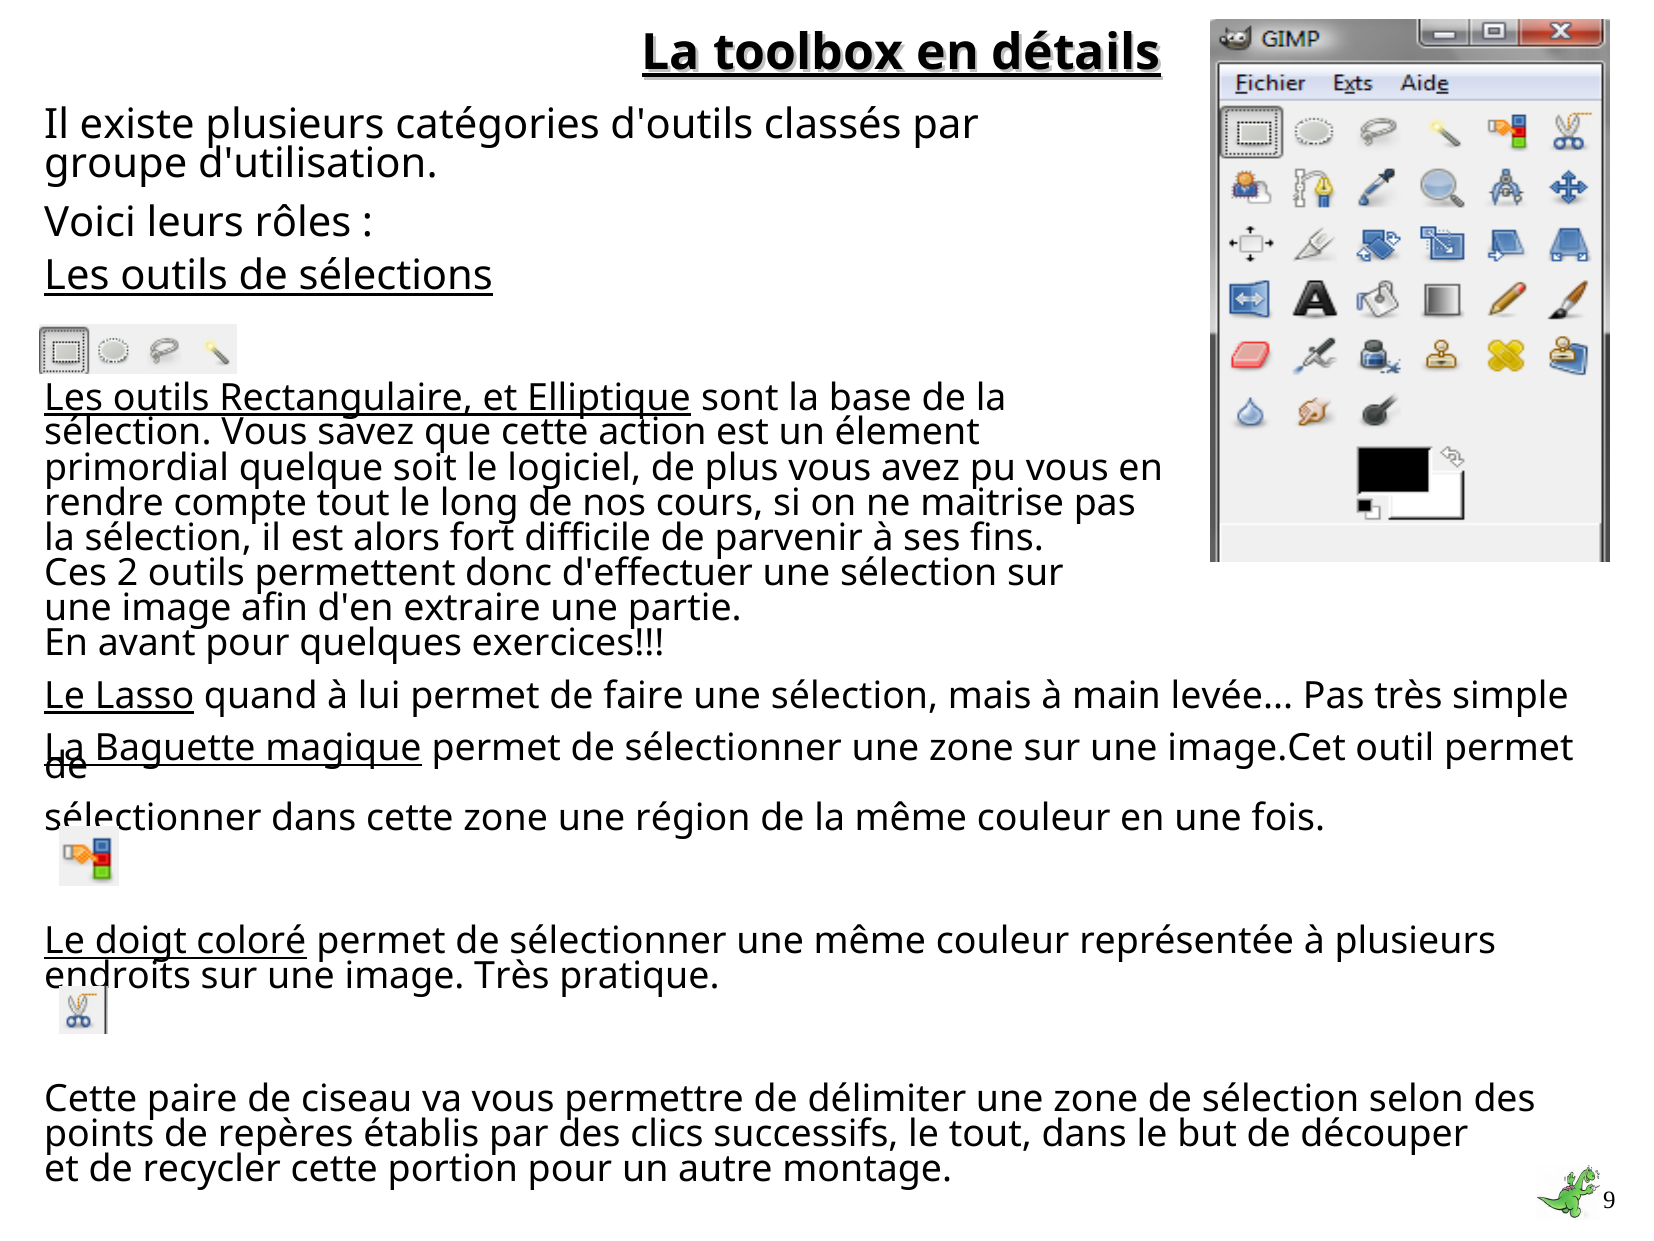

La toolbox en détails
Il existe plusieurs catégories d'outils classés par
groupe d'utilisation.
Voici leurs rôles :
Les outils de sélections
Les outils Rectangulaire, et Elliptique sont la base de la
sélection. Vous savez que cette action est un élement
primordial quelque soit le logiciel, de plus vous avez pu vous en
rendre compte tout le long de nos cours, si on ne maitrise pas
la sélection, il est alors fort difficile de parvenir à ses fins.
Ces 2 outils permettent donc d'effectuer une sélection sur
une image afin d'en extraire une partie.
En avant pour quelques exercices!!!
Le Lasso quand à lui permet de faire une sélection, mais à main levée... Pas très simple
La Baguette magique permet de sélectionner une zone sur une image.Cet outil permet de
sélectionner dans cette zone une région de la même couleur en une fois.
Le doigt coloré permet de sélectionner une même couleur représentée à plusieurs
endroits sur une image. Très pratique.
Cette paire de ciseau va vous permettre de délimiter une zone de sélection selon des
points de repères établis par des clics successifs, le tout, dans le but de découper
et de recycler cette portion pour un autre montage.
9